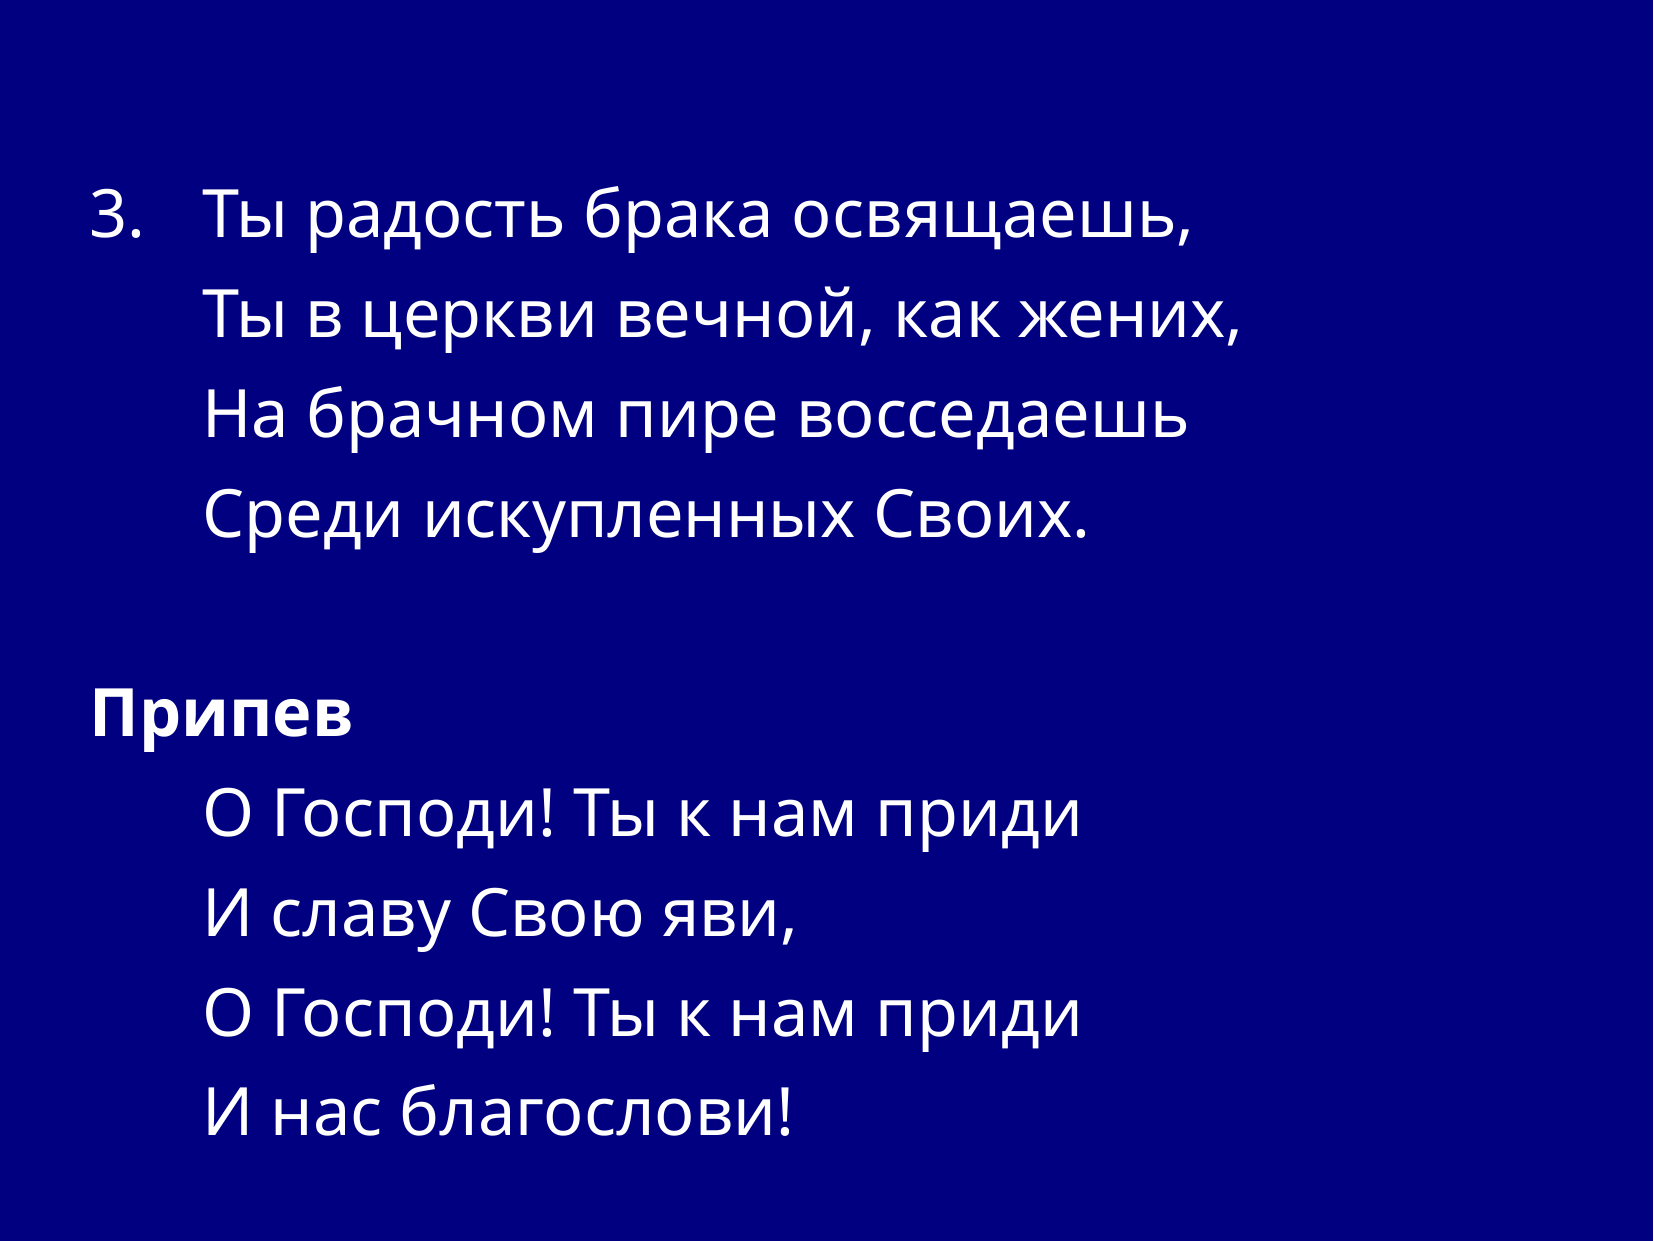

3.	Ты радость брака освящаешь,
	Ты в церкви вечной, как жених,
	На брачном пире восседаешь
	Среди искупленных Своих.
Припев
	О Господи! Ты к нам приди
	И славу Свою яви,
	О Господи! Ты к нам приди
	И нас благослови!